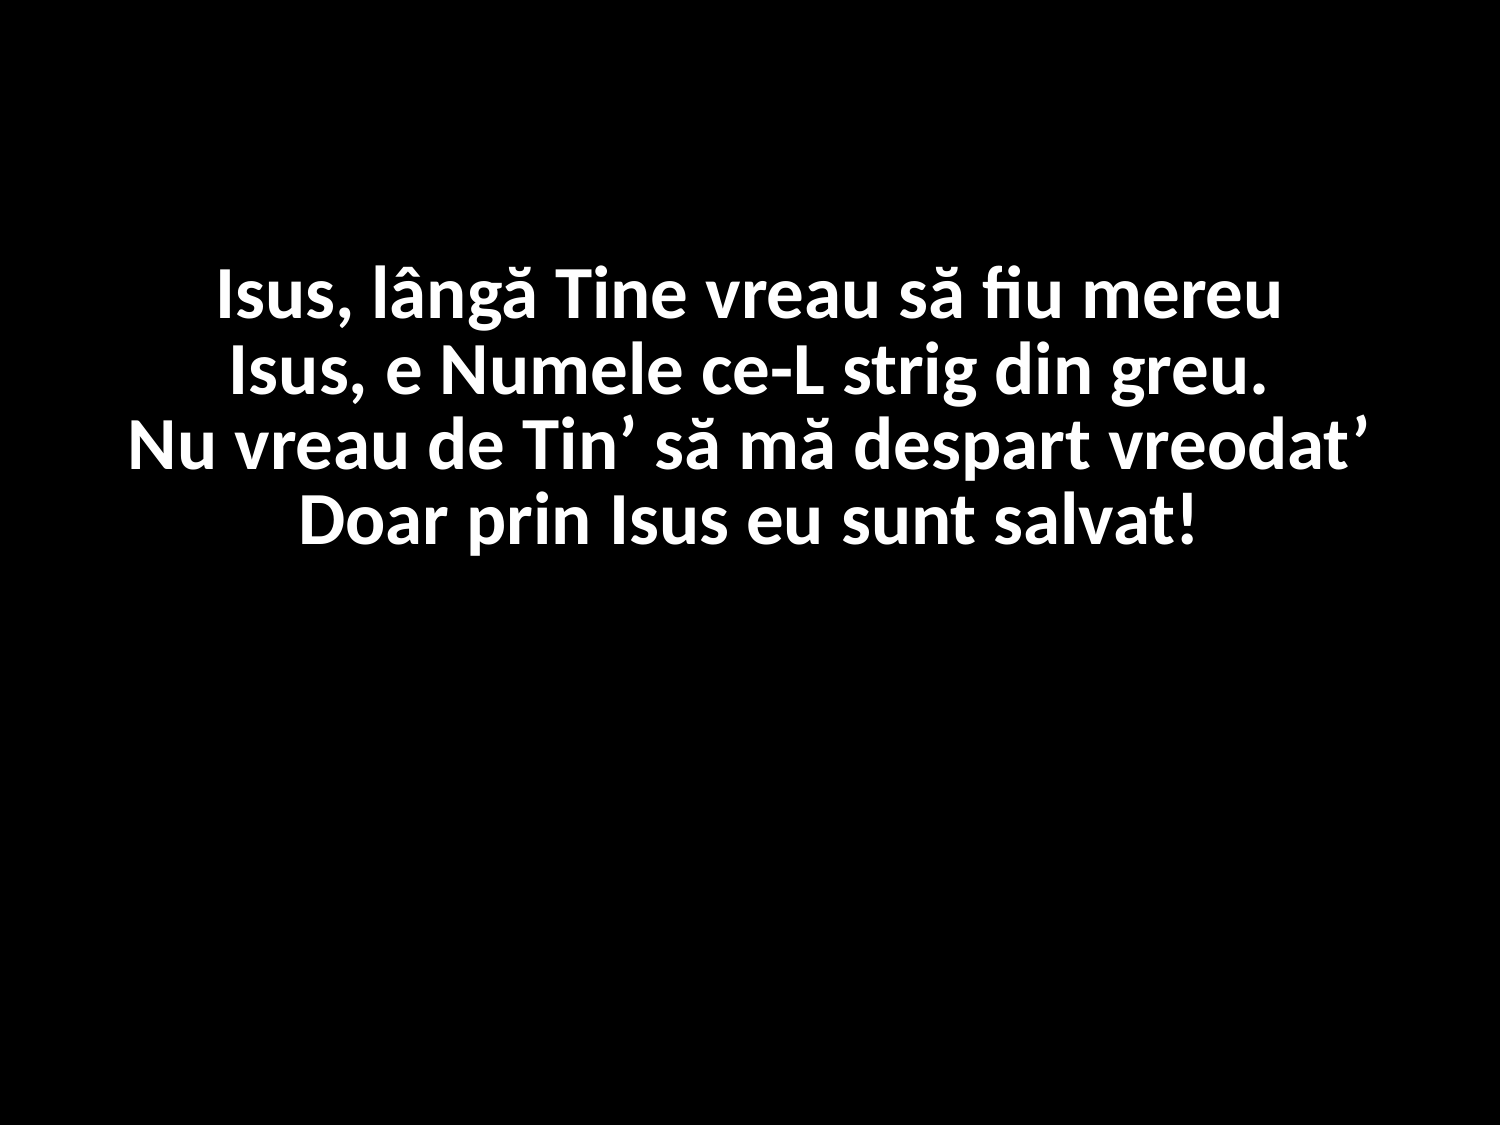

# Isus, lângă Tine vreau să fiu mereu Isus, e Numele ce-L strig din greu. Nu vreau de Tin’ să mă despart vreodat’ Doar prin Isus eu sunt salvat!